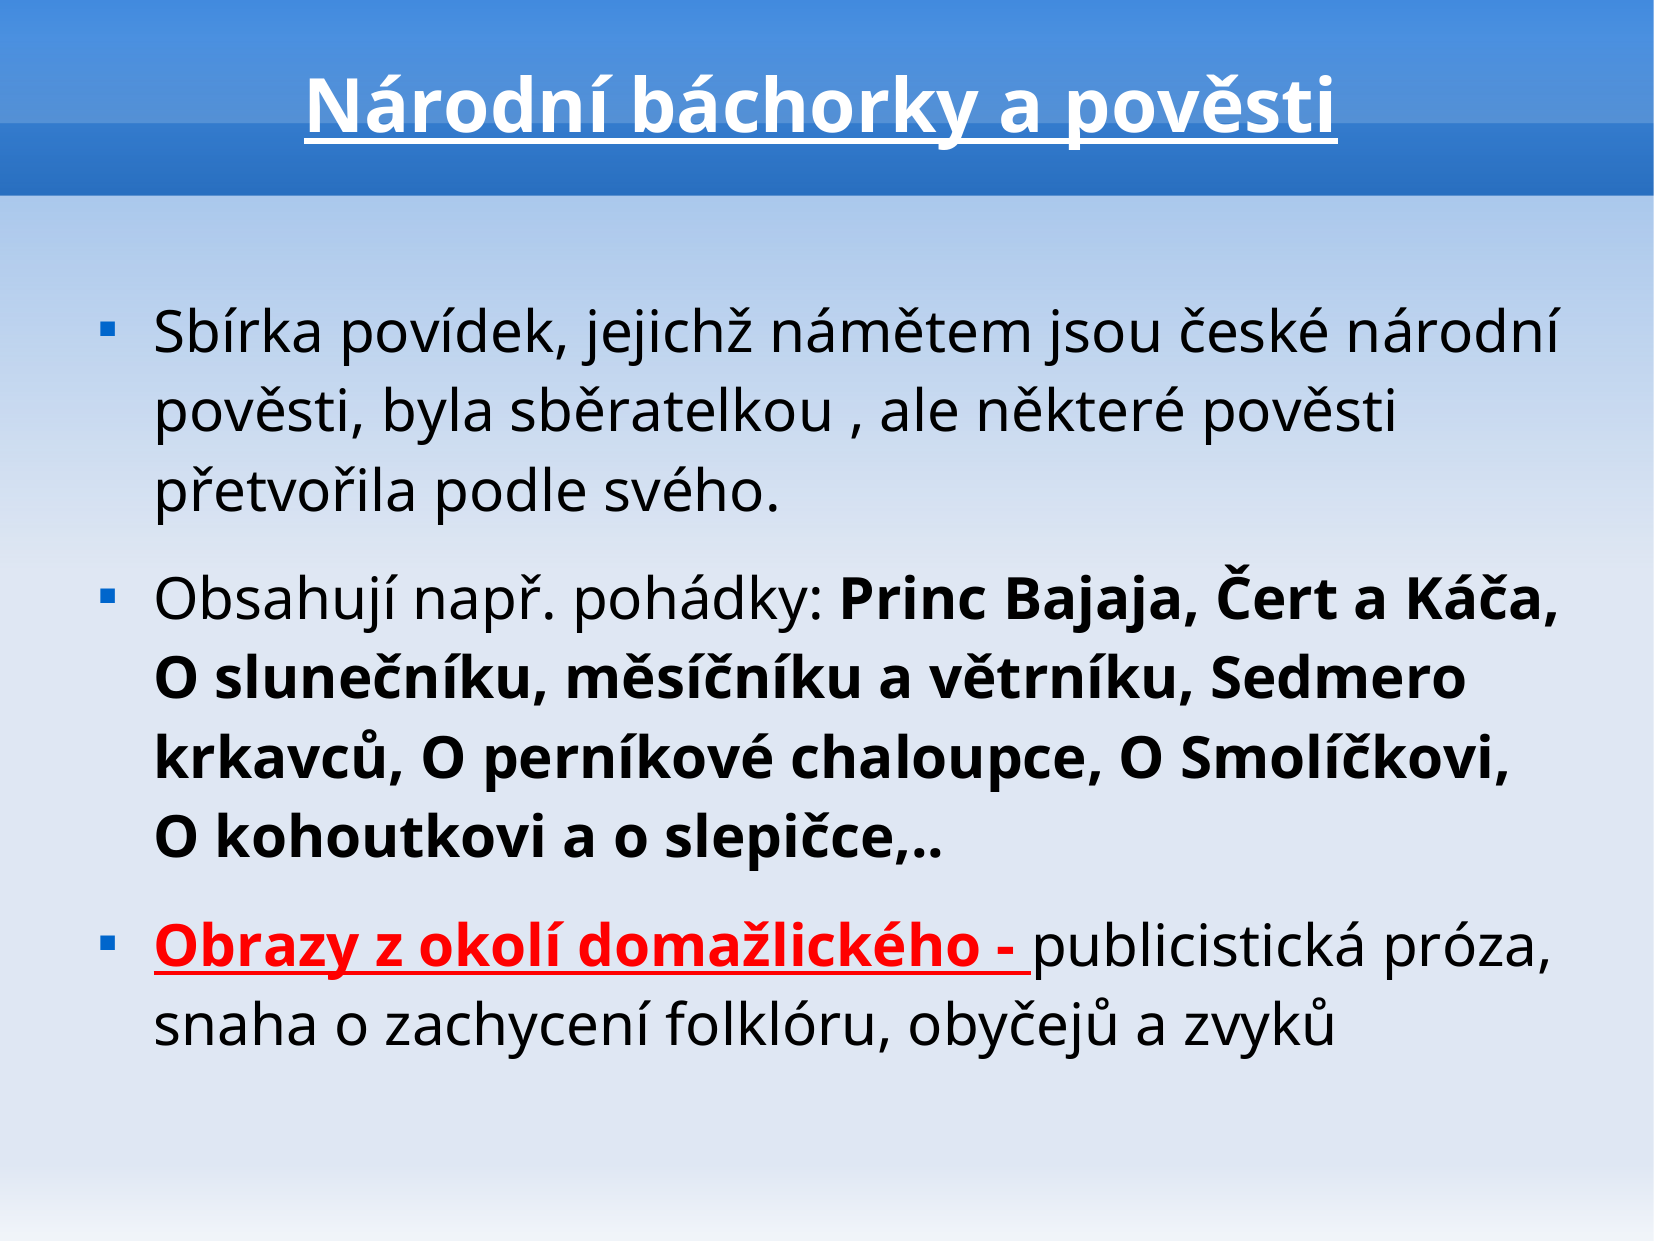

# Národní báchorky a pověsti
Sbírka povídek, jejichž námětem jsou české národní pověsti, byla sběratelkou , ale některé pověsti přetvořila podle svého.
Obsahují např. pohádky: Princ Bajaja, Čert a Káča, O slunečníku, měsíčníku a větrníku, Sedmero krkavců, O perníkové chaloupce, O Smolíčkovi, O kohoutkovi a o slepičce,..
Obrazy z okolí domažlického - publicistická próza, snaha o zachycení folklóru, obyčejů a zvyků